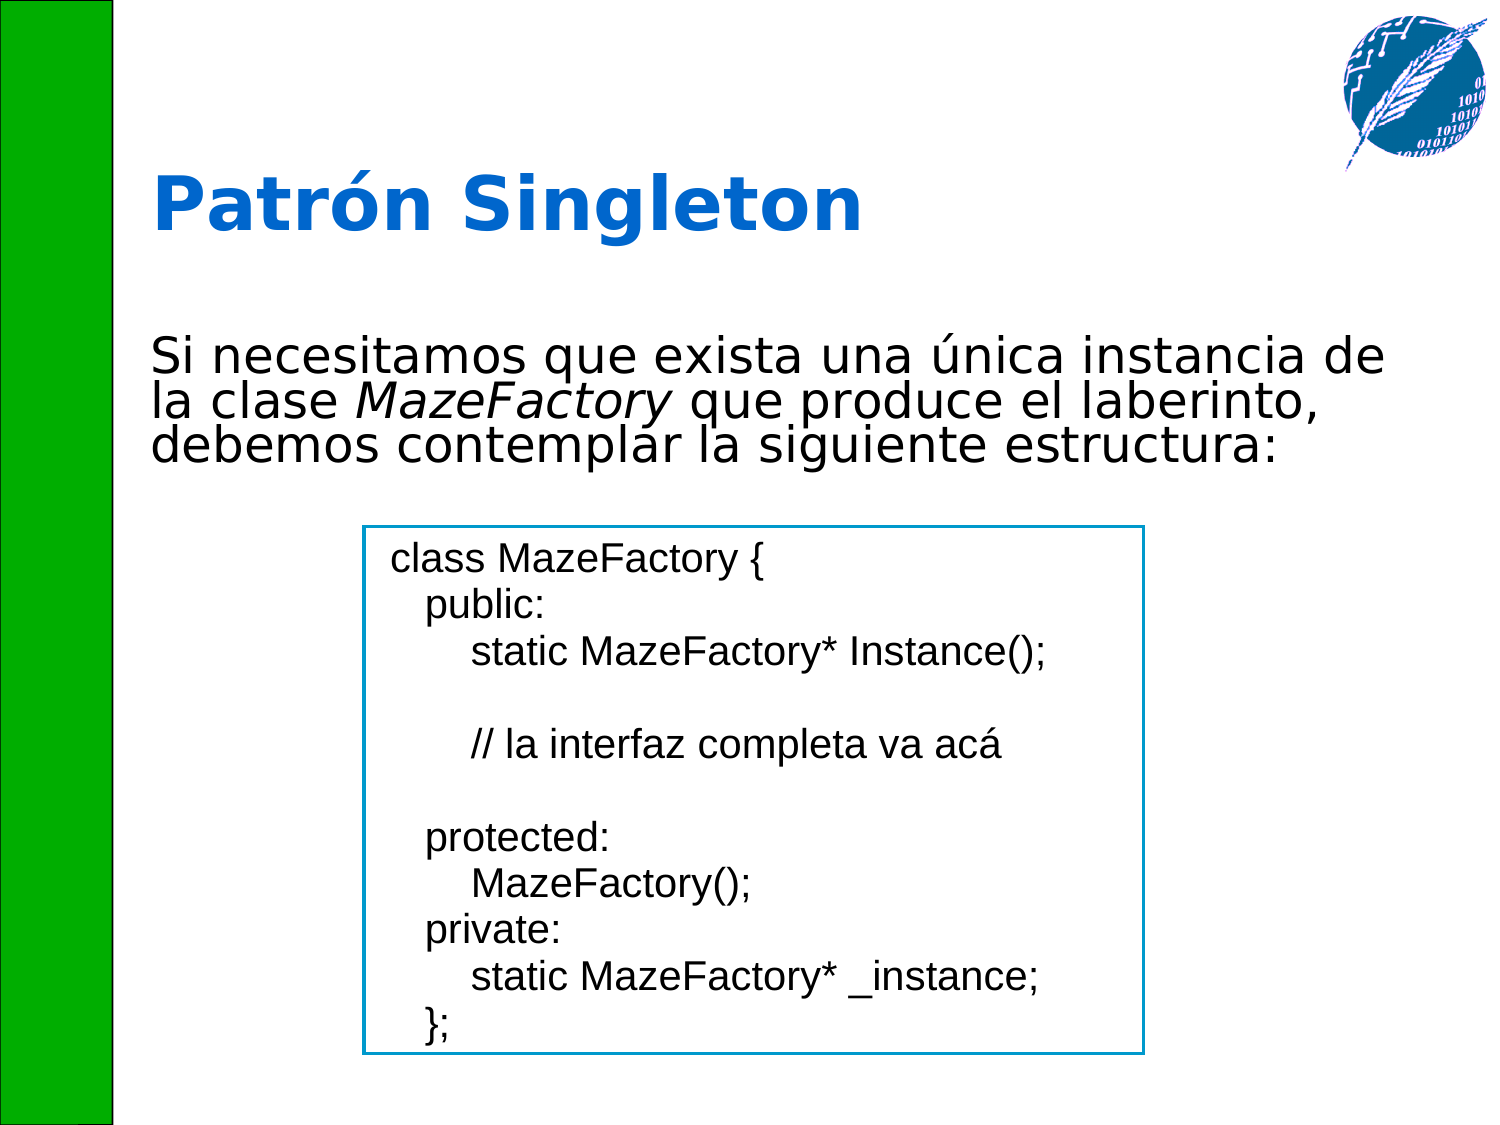

# Patrón Singleton
Si necesitamos que exista una única instancia de la clase MazeFactory que produce el laberinto, debemos contemplar la siguiente estructura:
 class MazeFactory {
 public:
 static MazeFactory* Instance();
 // la interfaz completa va acá
 protected:
 MazeFactory();
 private:
 static MazeFactory* _instance;
 };